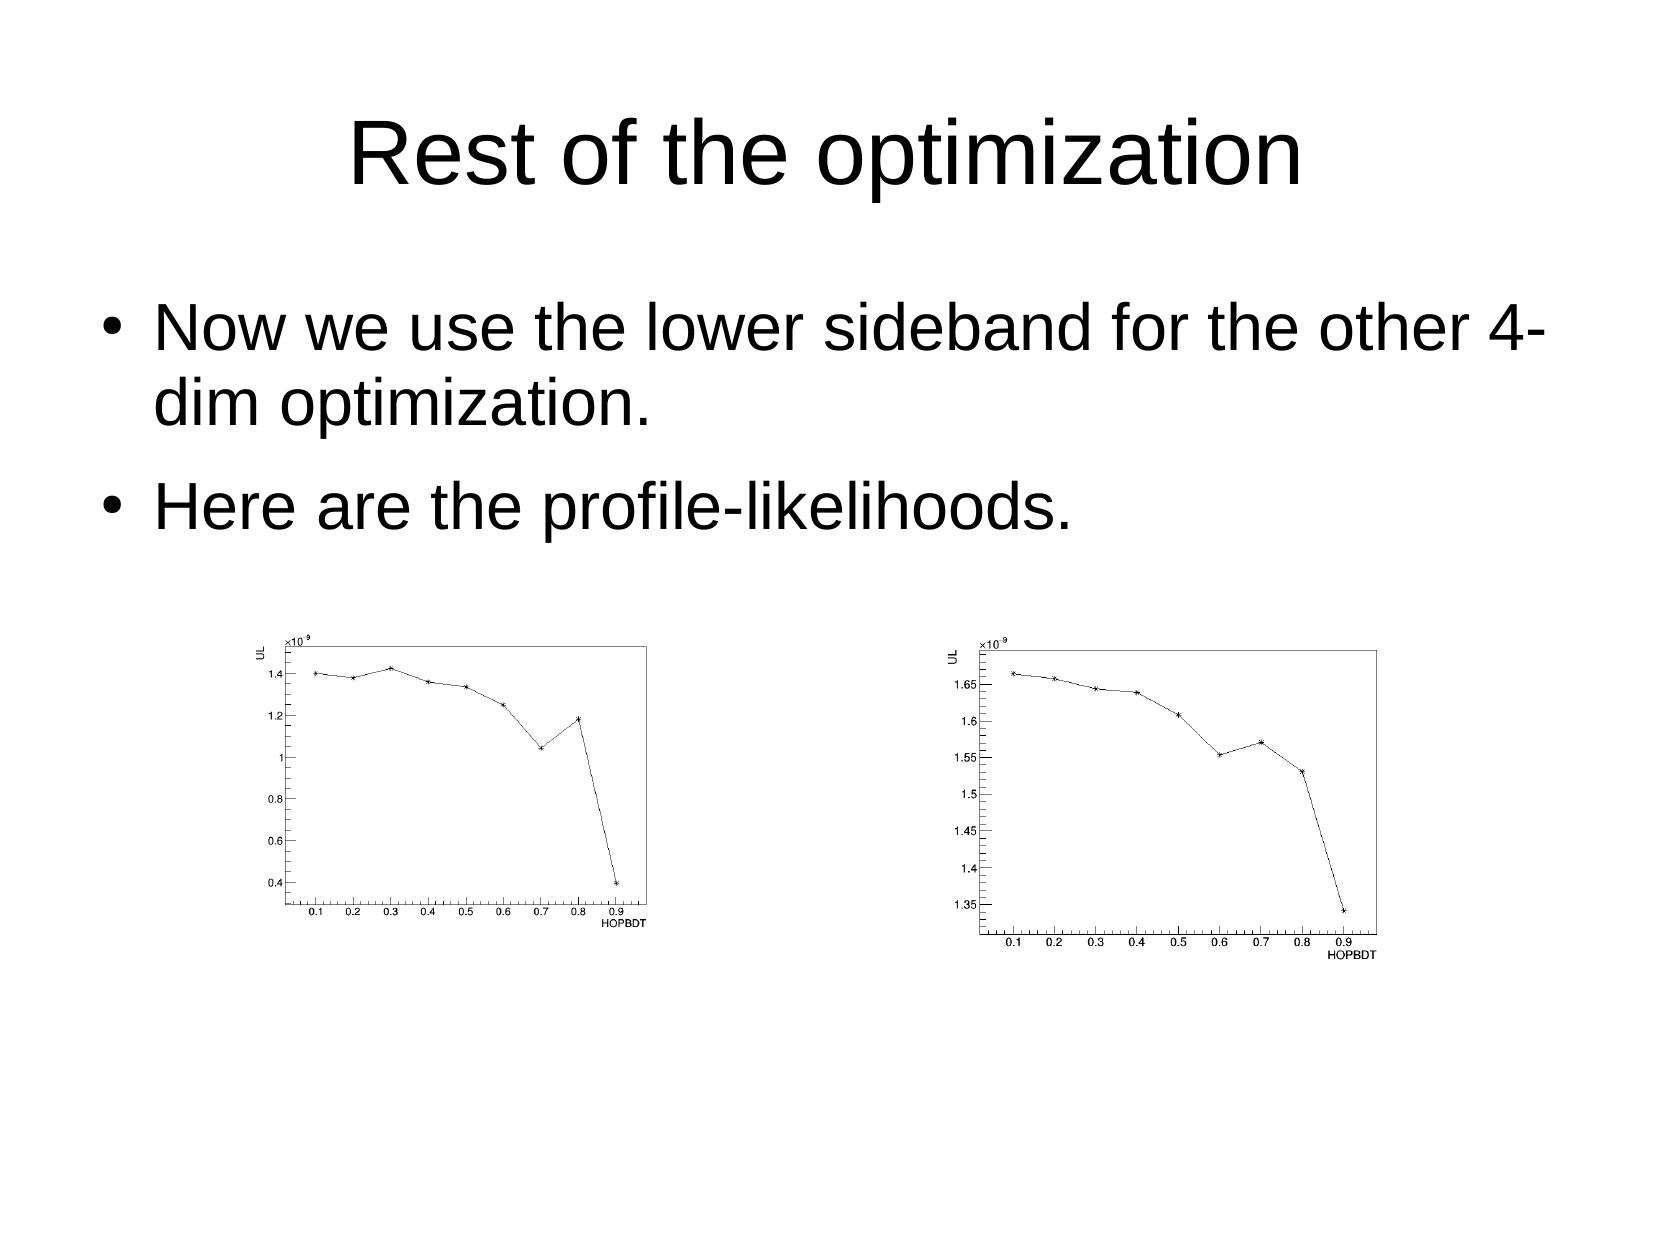

# Rest of the optimization
Now we use the lower sideband for the other 4-dim optimization.
Here are the profile-likelihoods.